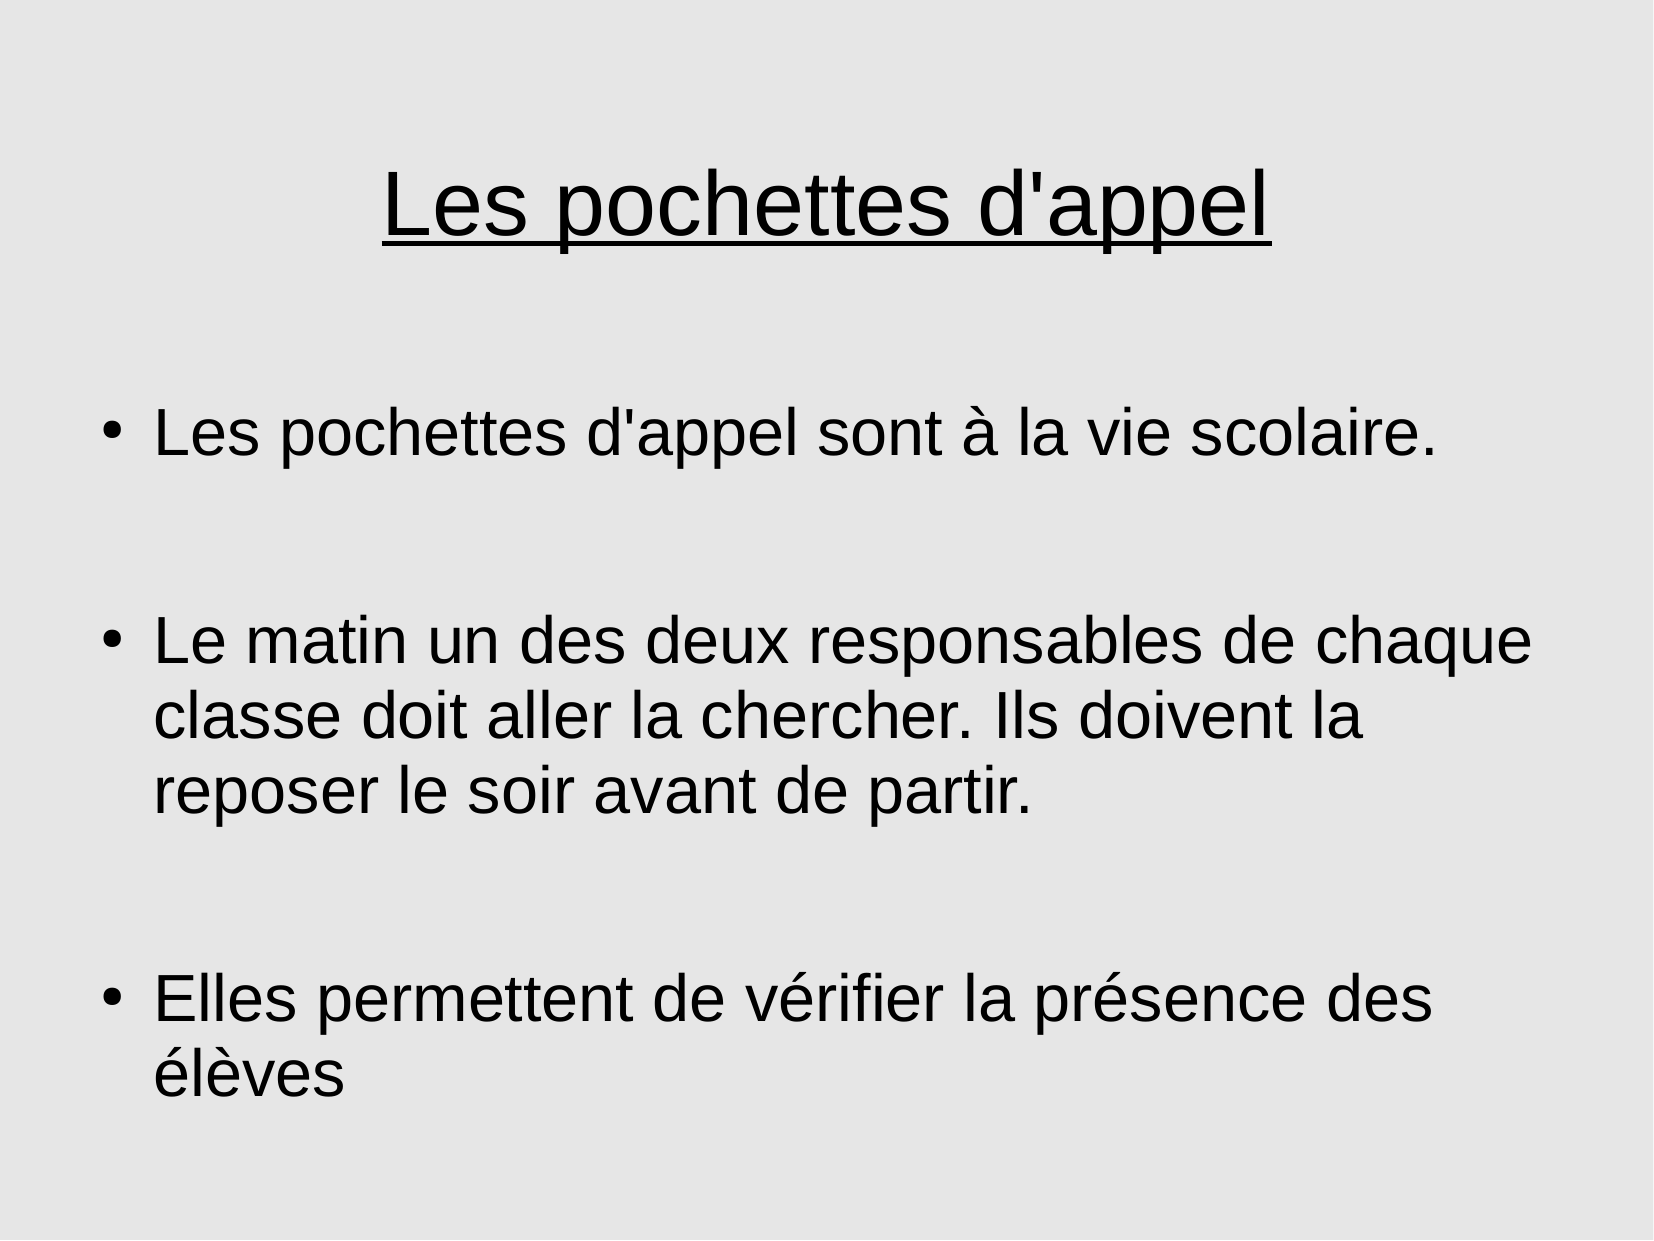

# Les pochettes d'appel
Les pochettes d'appel sont à la vie scolaire.
Le matin un des deux responsables de chaque classe doit aller la chercher. Ils doivent la reposer le soir avant de partir.
Elles permettent de vérifier la présence des élèves